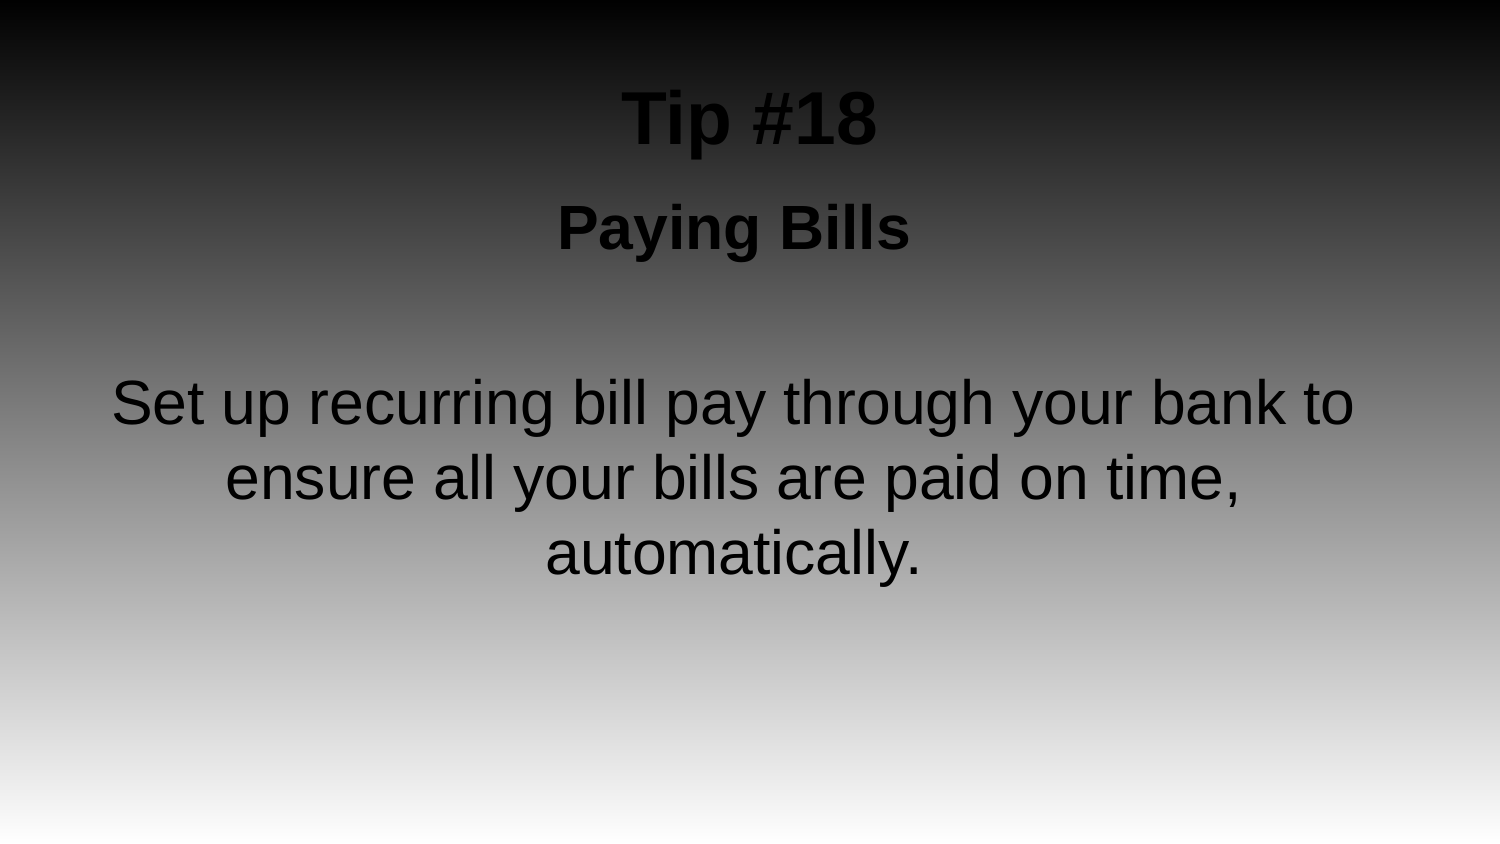

# Tip #18
Paying Bills
Set up recurring bill pay through your bank to ensure all your bills are paid on time, automatically.